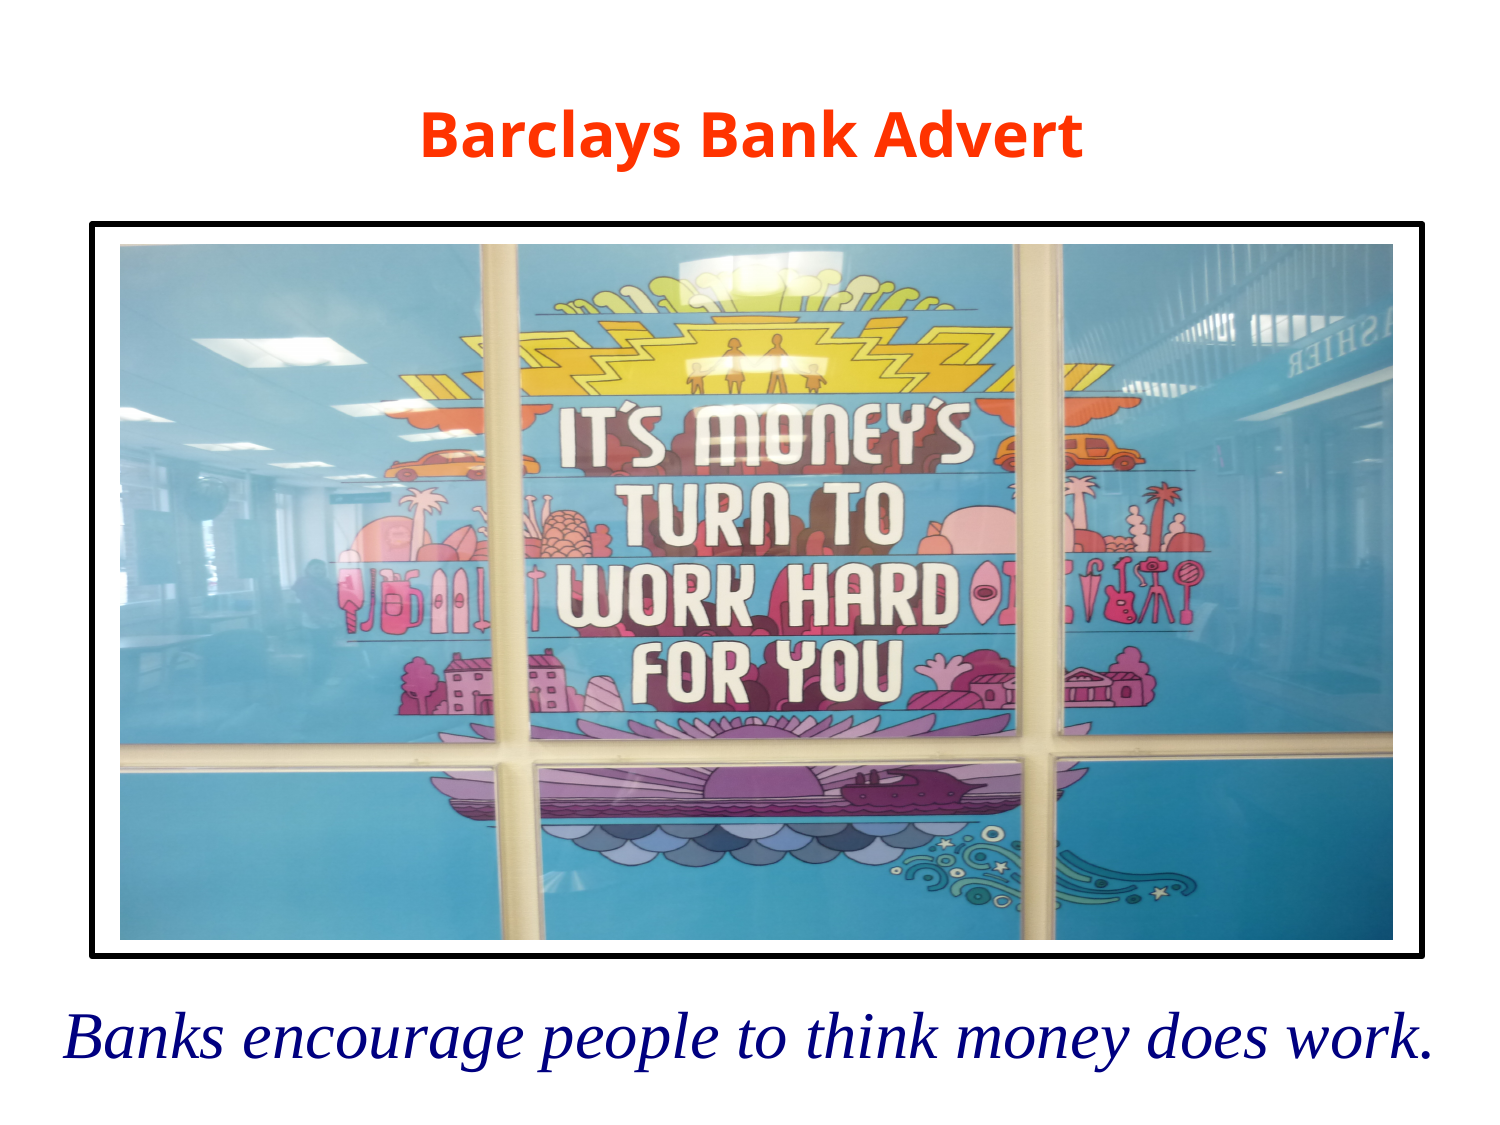

Barclays Bank Advert
Banks encourage people to think money does work.